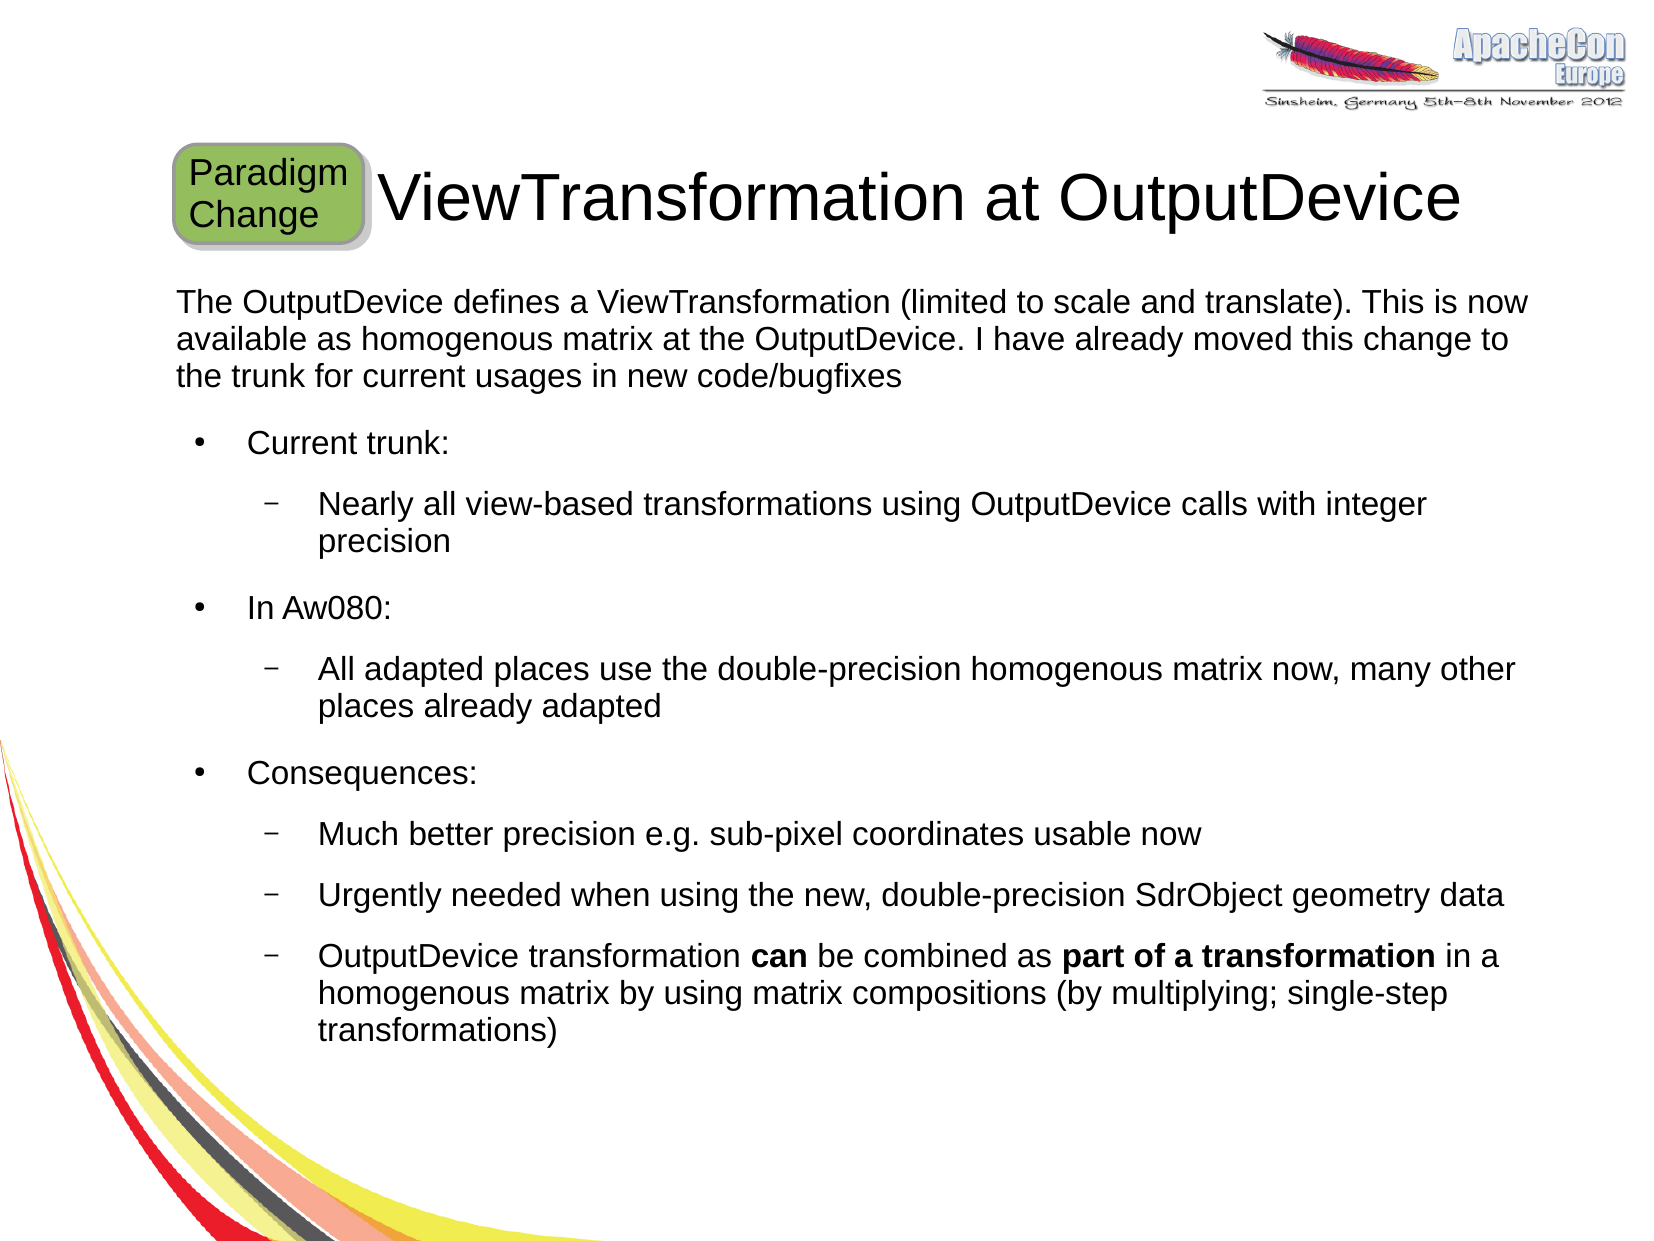

Paradigm
Change
# ViewTransformation at OutputDevice
The OutputDevice defines a ViewTransformation (limited to scale and translate). This is now available as homogenous matrix at the OutputDevice. I have already moved this change to the trunk for current usages in new code/bugfixes
Current trunk:
Nearly all view-based transformations using OutputDevice calls with integer precision
In Aw080:
All adapted places use the double-precision homogenous matrix now, many other places already adapted
Consequences:
Much better precision e.g. sub-pixel coordinates usable now
Urgently needed when using the new, double-precision SdrObject geometry data
OutputDevice transformation can be combined as part of a transformation in a homogenous matrix by using matrix compositions (by multiplying; single-step transformations)